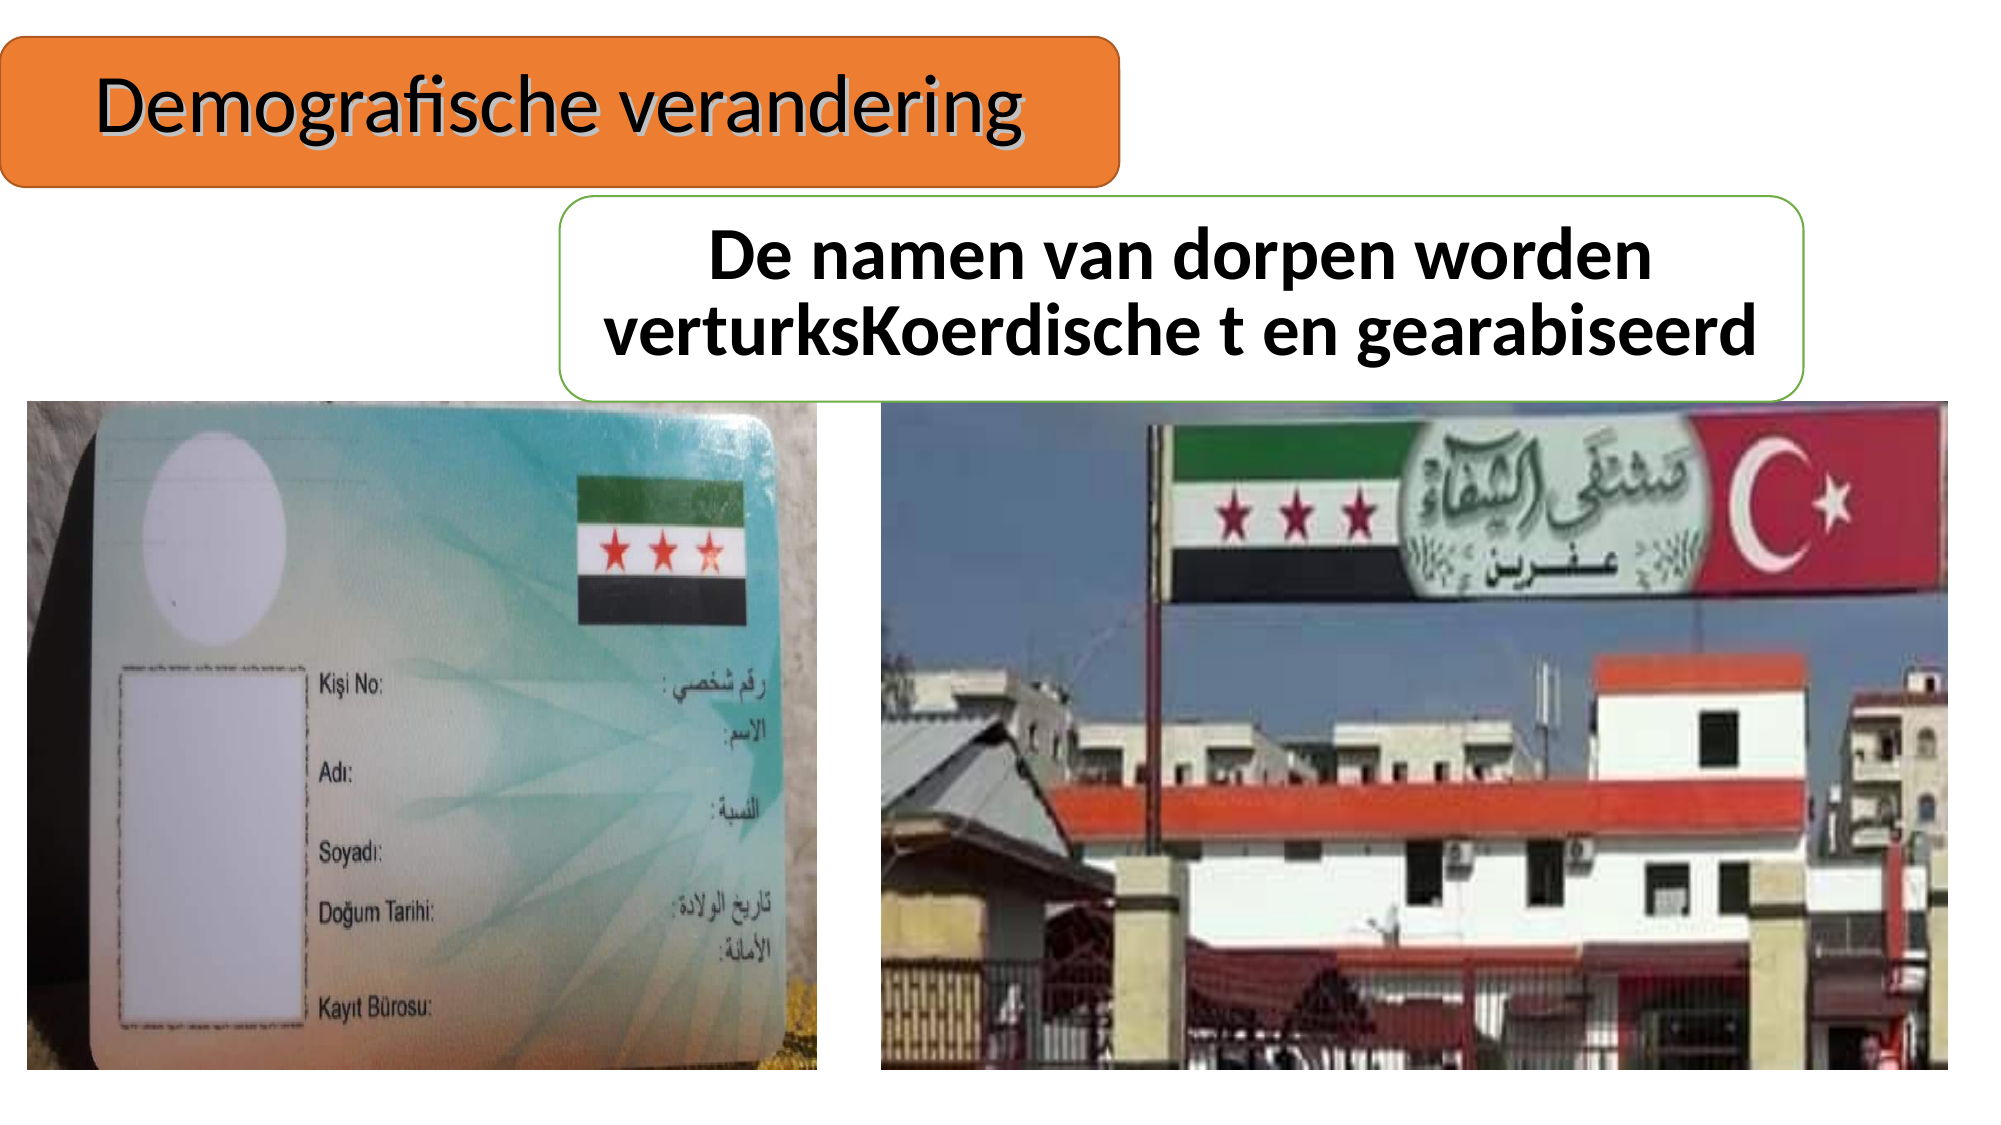

Demografische verandering
De namen van dorpen worden verturksKoerdische t en gearabiseerd